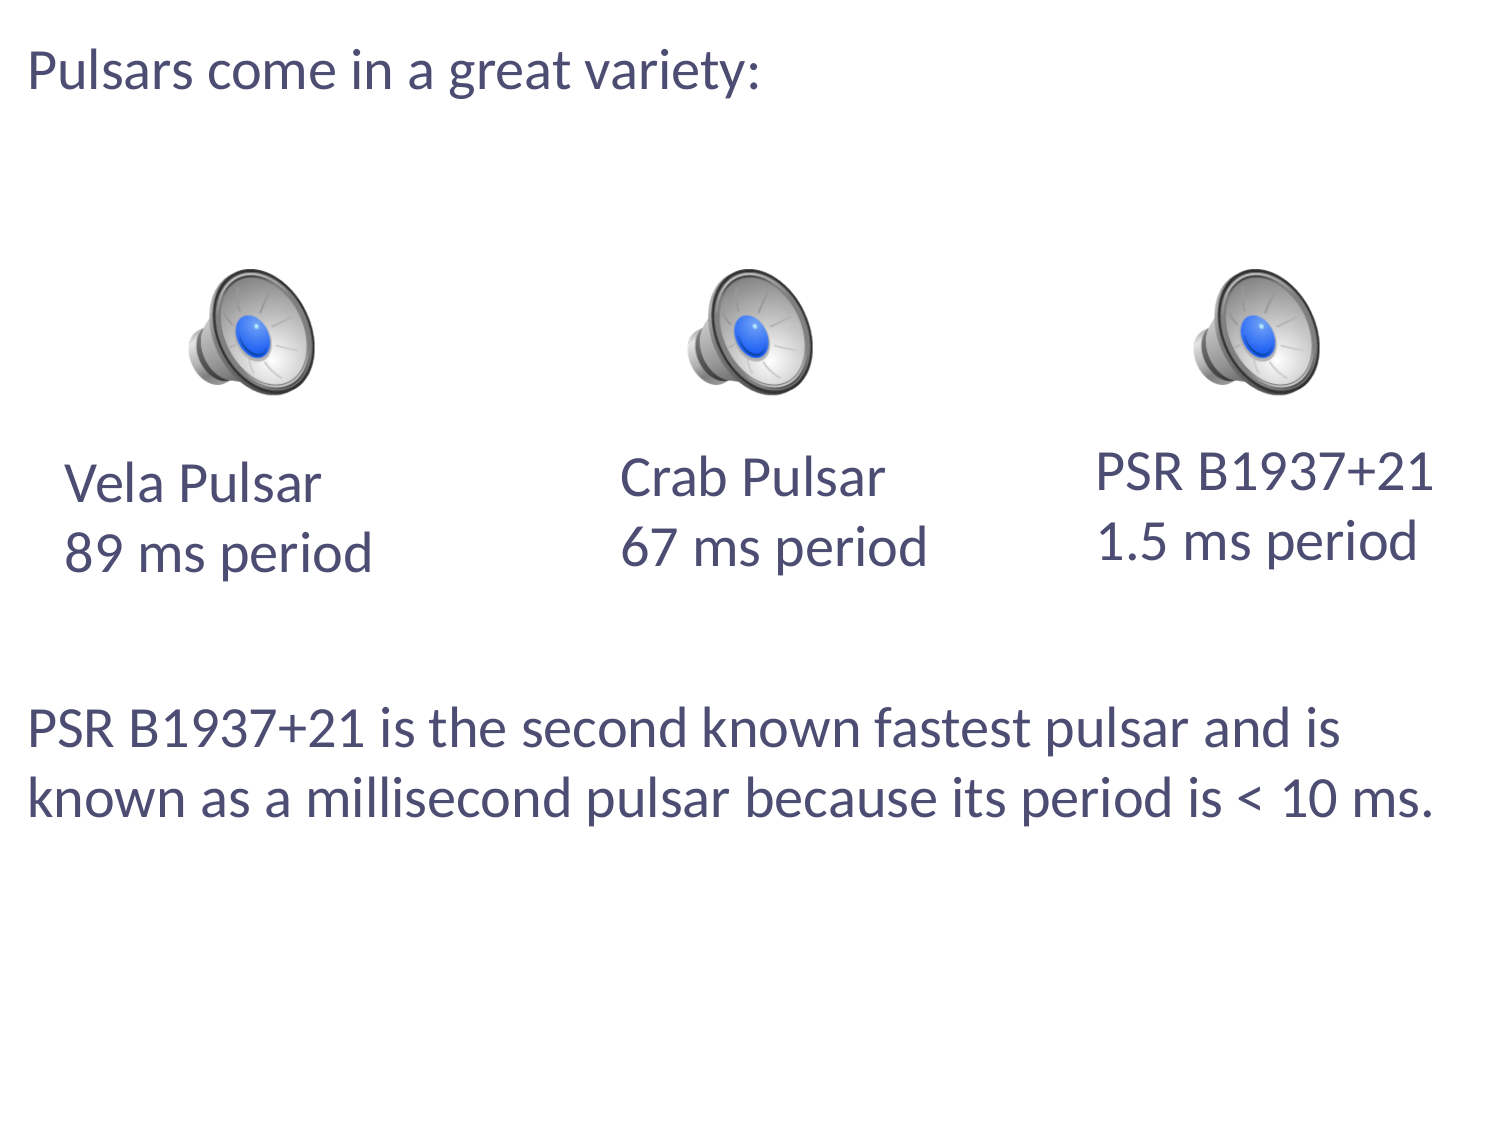

Pulsars come in a great variety:
PSR B1937+21
1.5 ms period
Crab Pulsar
67 ms period
Vela Pulsar
89 ms period
PSR B1937+21 is the second known fastest pulsar and is known as a millisecond pulsar because its period is < 10 ms.